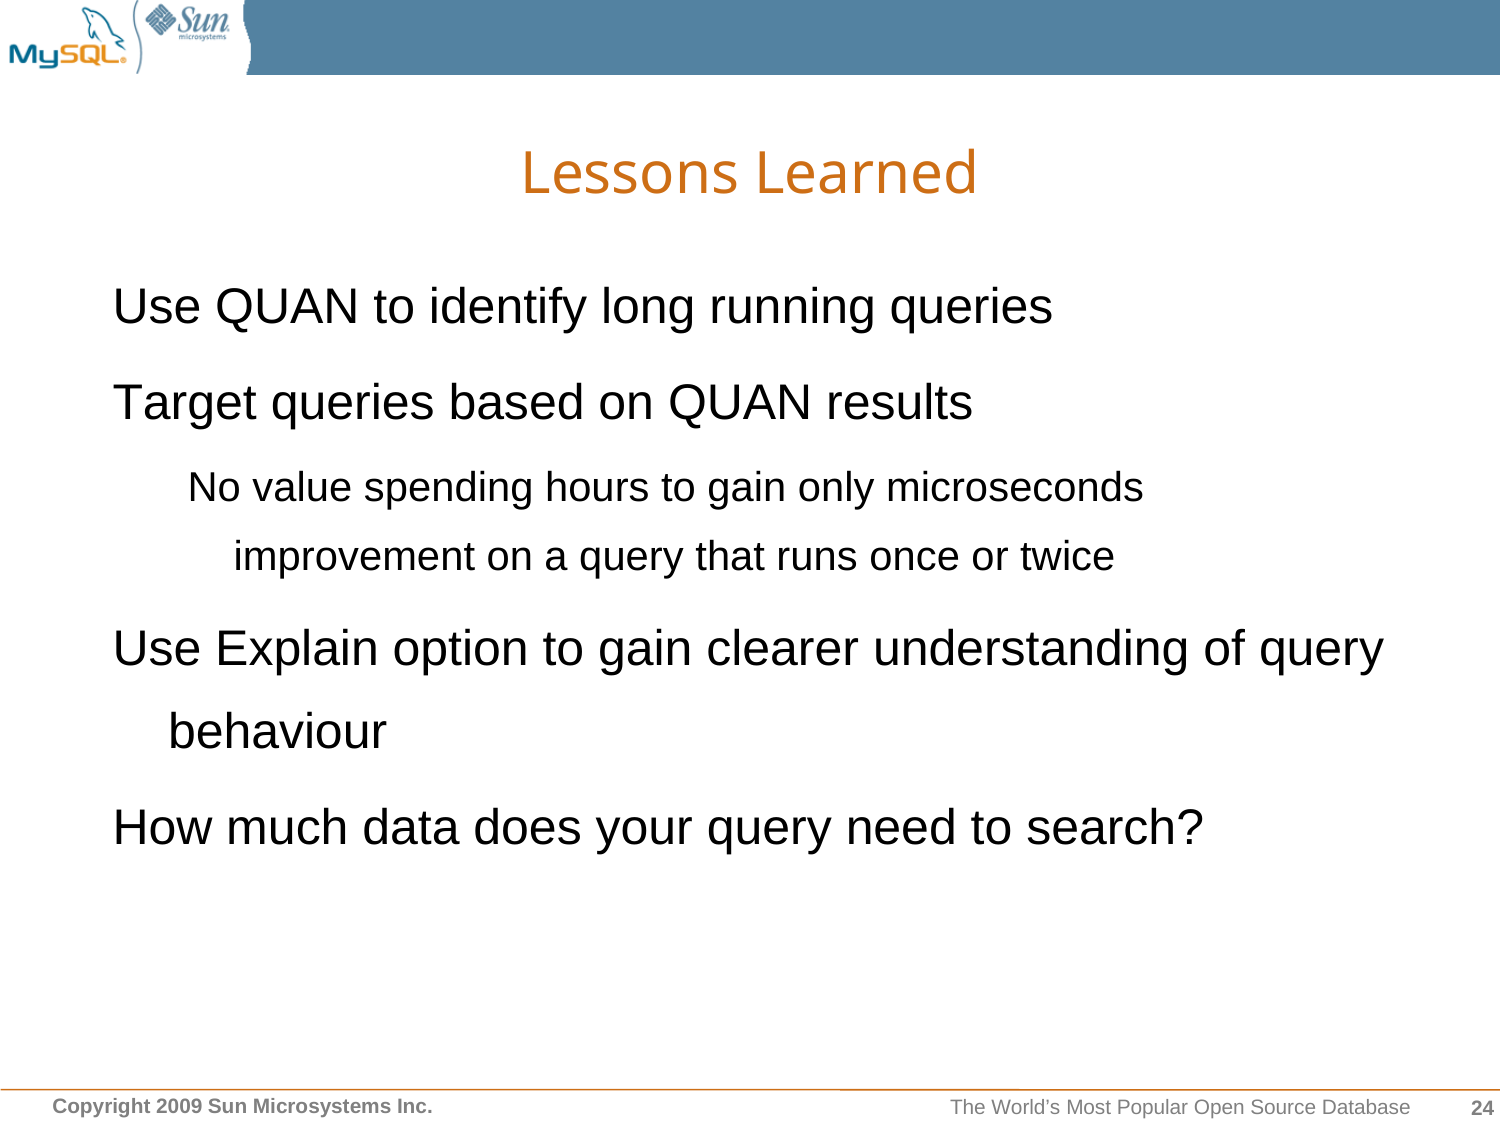

# Lessons Learned
Use QUAN to identify long running queries
Target queries based on QUAN results
No value spending hours to gain only microseconds improvement on a query that runs once or twice
Use Explain option to gain clearer understanding of query behaviour
How much data does your query need to search?